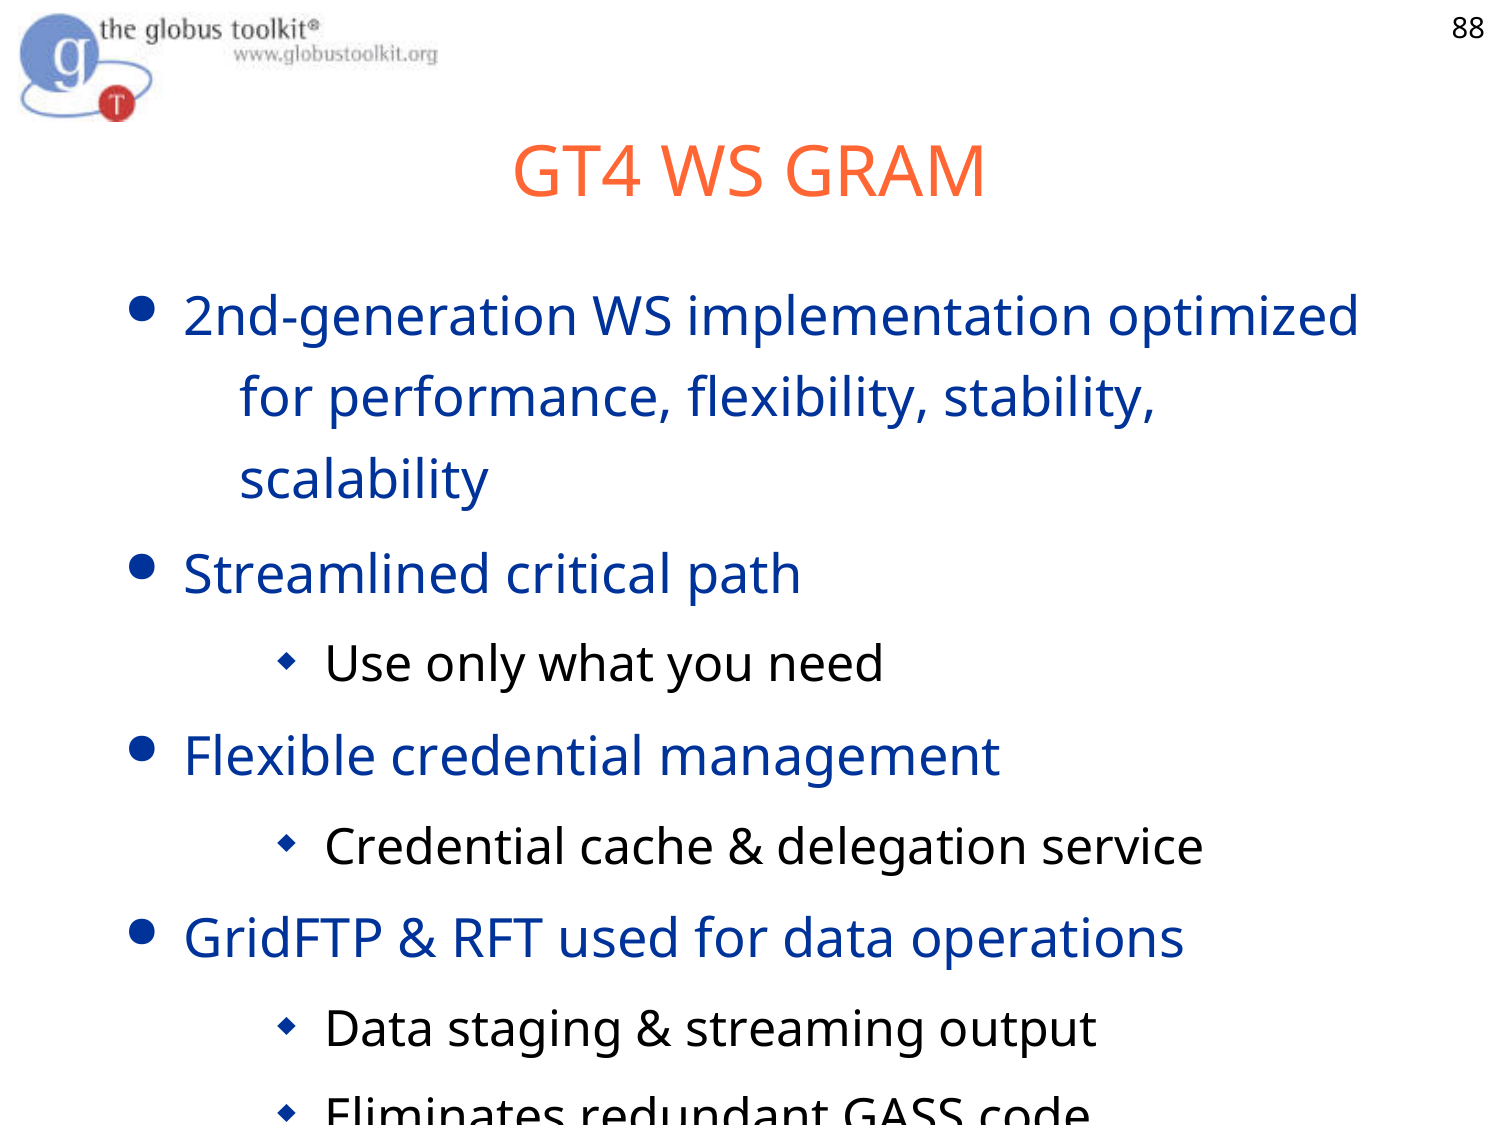

88
# GT4 WS GRAM
2nd-generation WS implementation optimized for performance, flexibility, stability, scalability
Streamlined critical path
Use only what you need
Flexible credential management
Credential cache & delegation service
GridFTP & RFT used for data operations
Data staging & streaming output
Eliminates redundant GASS code